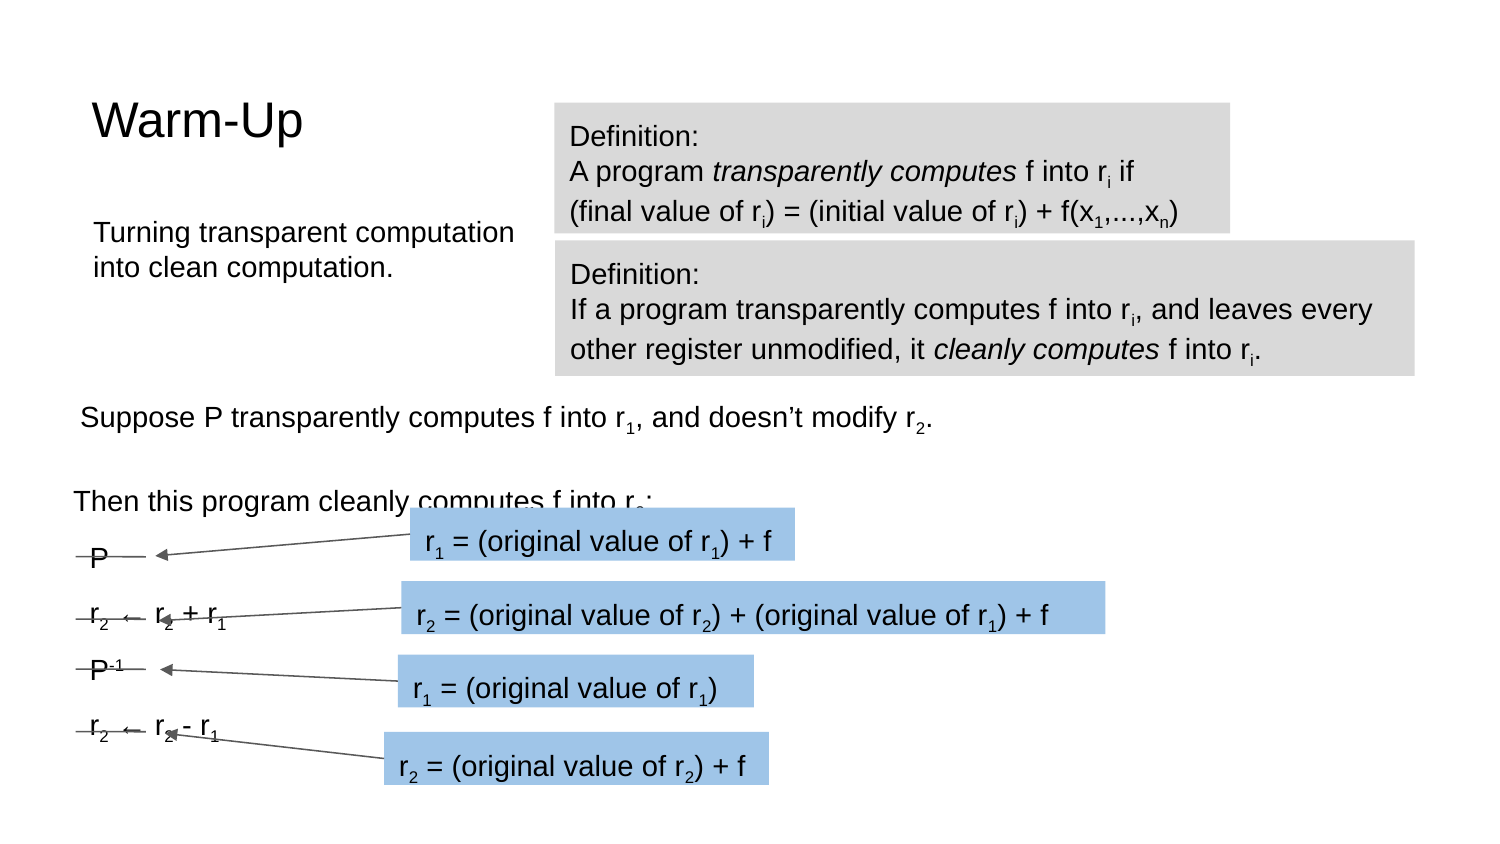

Warm-Up
Definition:
A program transparently computes f into ri if
(final value of ri) = (initial value of ri) + f(x1,...,xn)
Turning transparent computation into clean computation.
Definition:
If a program transparently computes f into ri, and leaves every other register unmodified, it cleanly computes f into ri.
Suppose P transparently computes f into r1, and doesn’t modify r2.
Then this program cleanly computes f into r2:
 P
 r2 ← r2 + r1
 P-1
 r2 ← r2 - r1
r1 = (original value of r1) + f
r2 = (original value of r2) + (original value of r1) + f
r1 = (original value of r1)
r2 = (original value of r2) + f